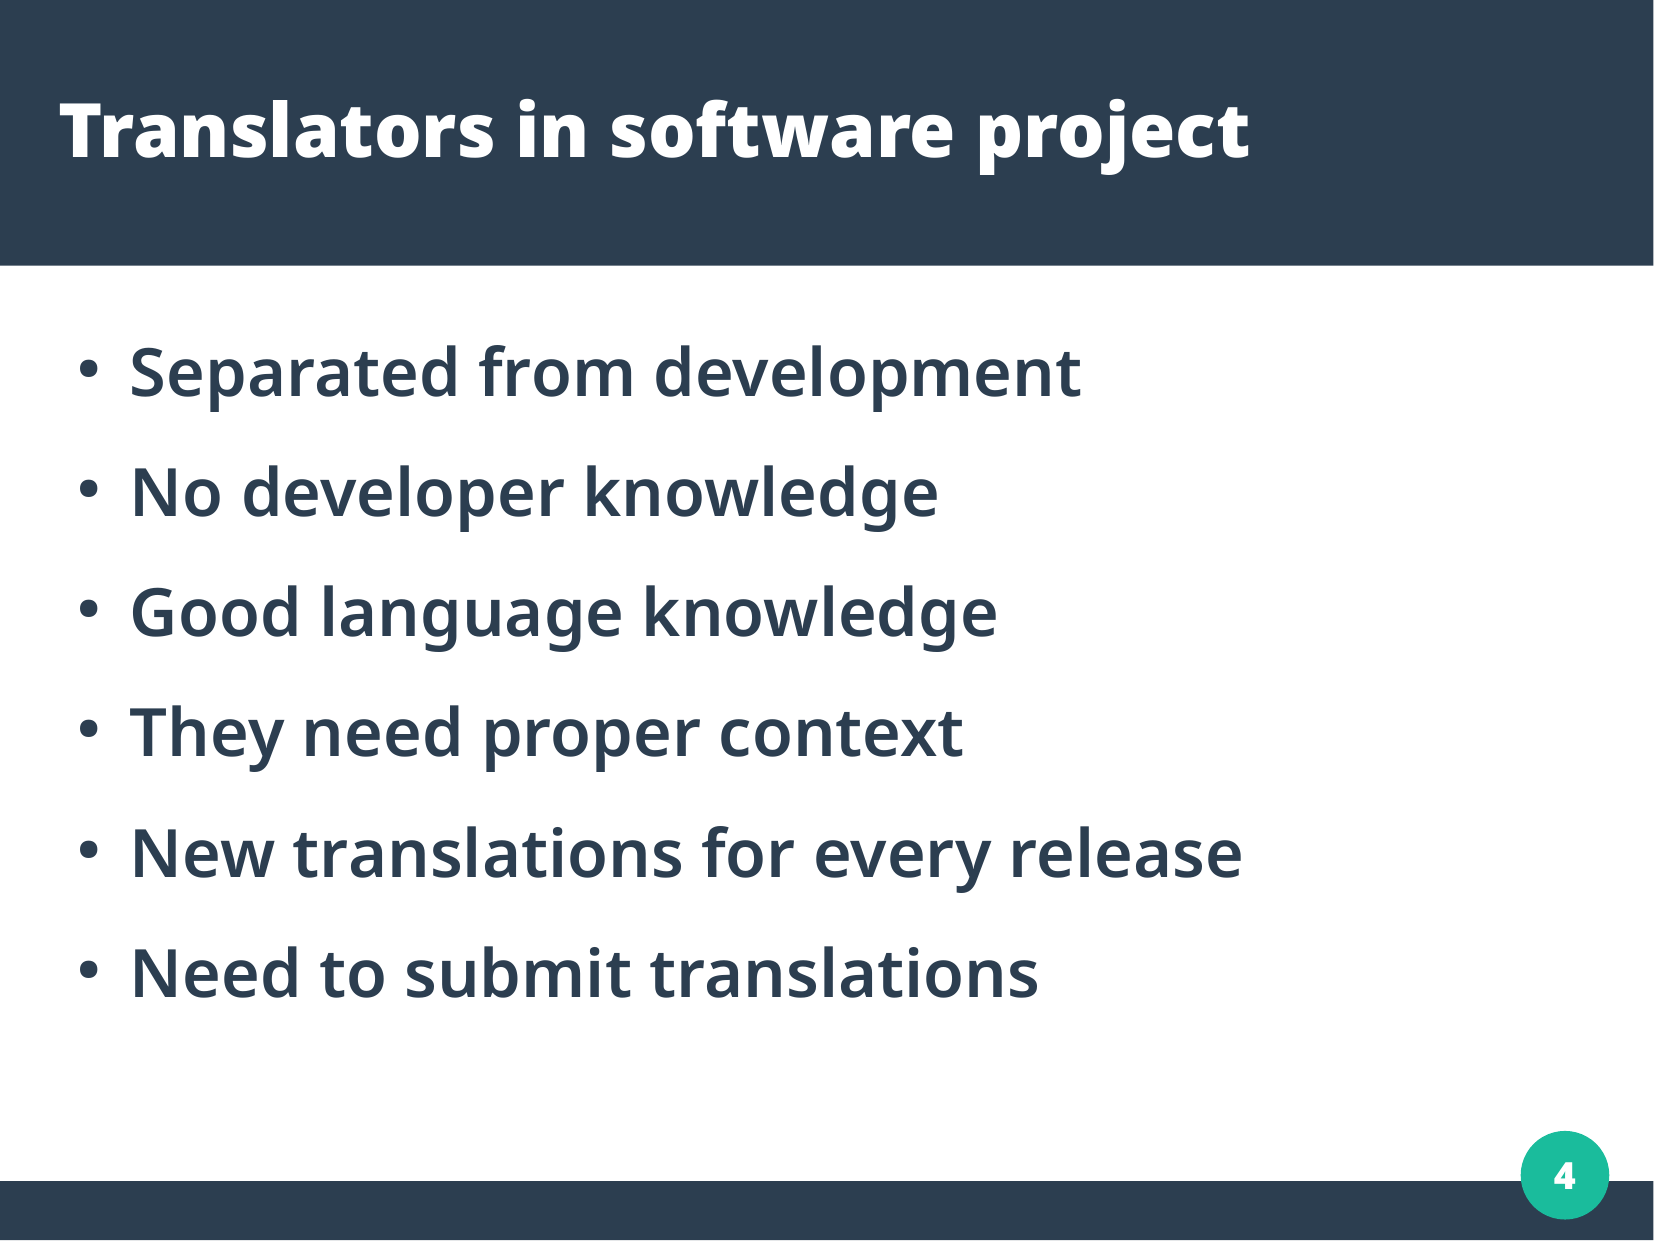

# Translators in software project
Separated from development
No developer knowledge
Good language knowledge
They need proper context
New translations for every release
Need to submit translations
4